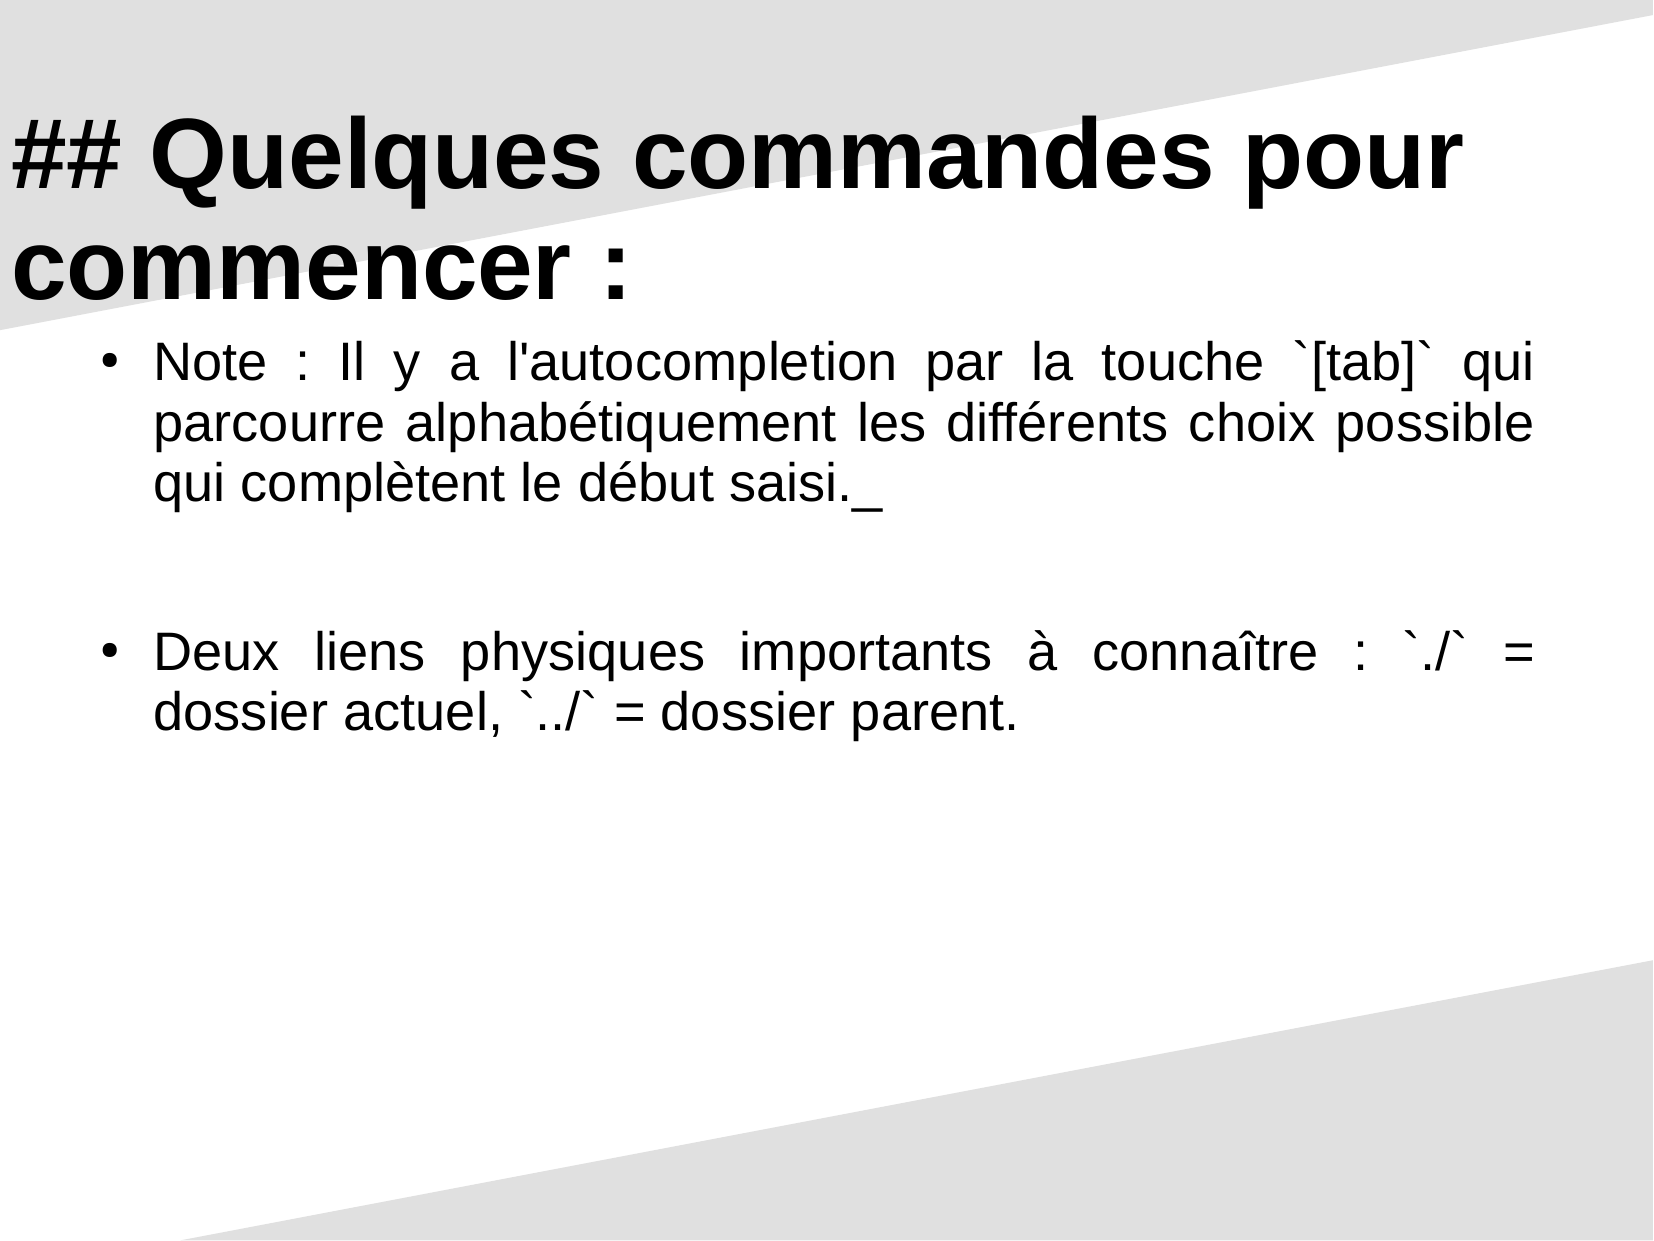

# ## Quelques commandes pour commencer :
Note : Il y a l'autocompletion par la touche `[tab]` qui parcourre alphabétiquement les différents choix possible qui complètent le début saisi._
Deux liens physiques importants à connaître : `./` = dossier actuel, `../` = dossier parent.